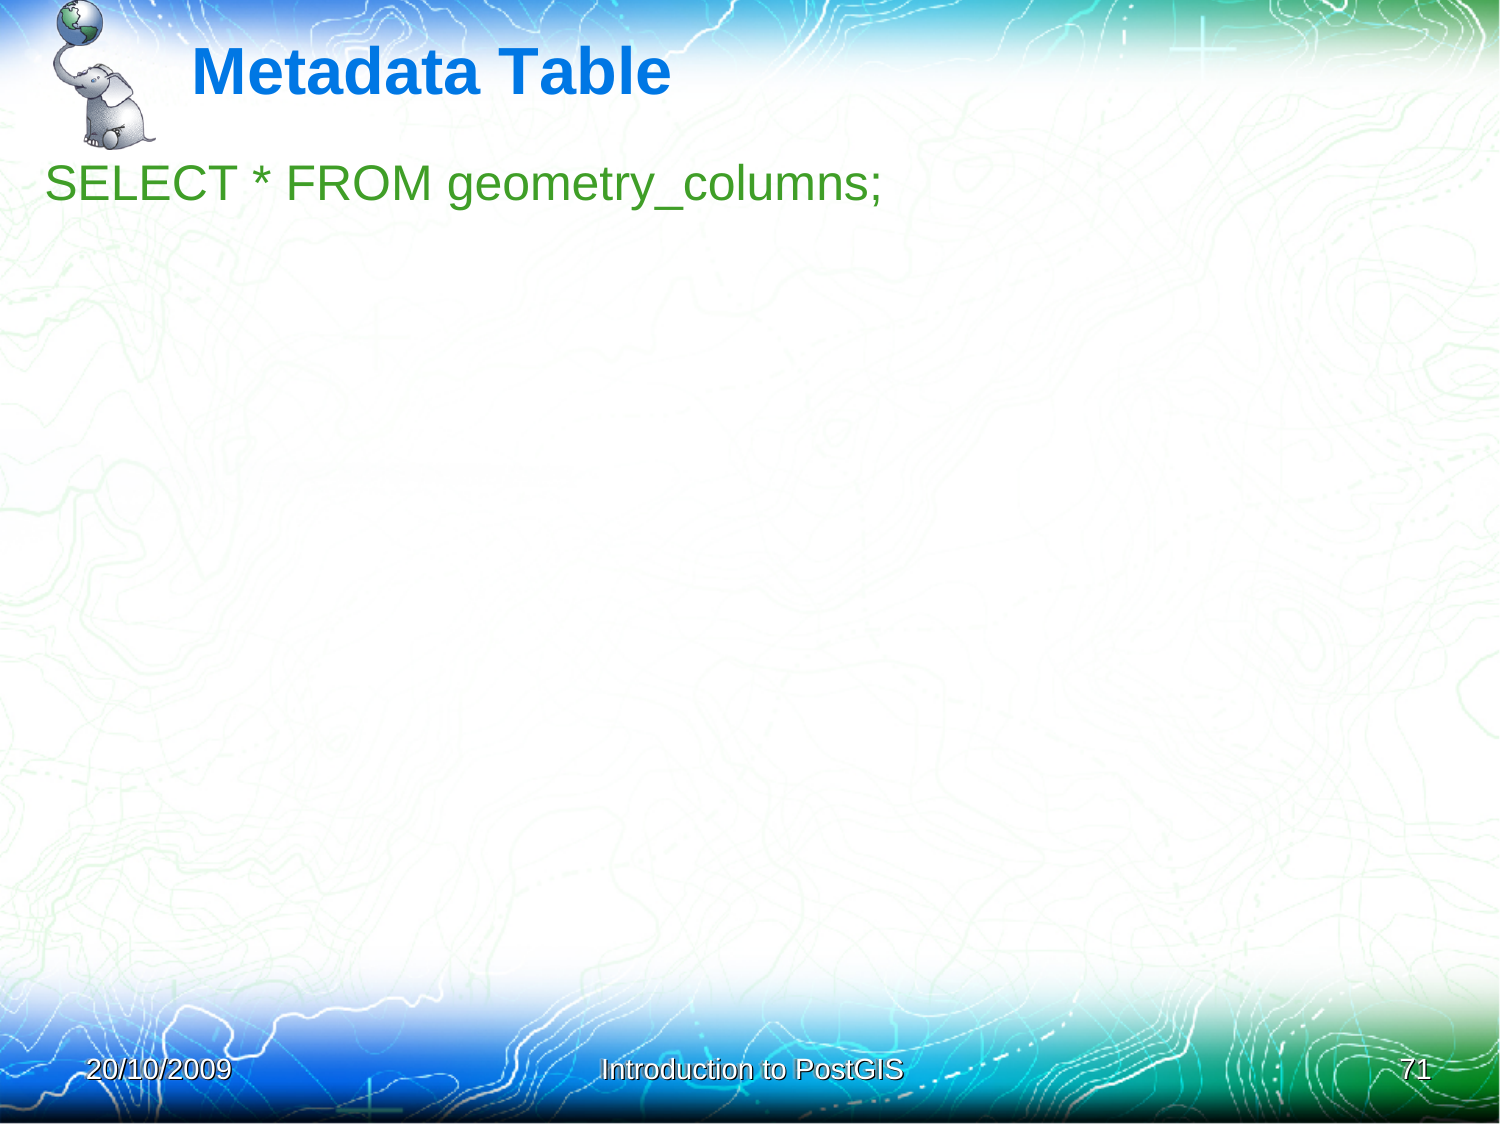

# Metadata Table
SELECT * FROM geometry_columns;
20/10/2009
Introduction to PostGIS
71